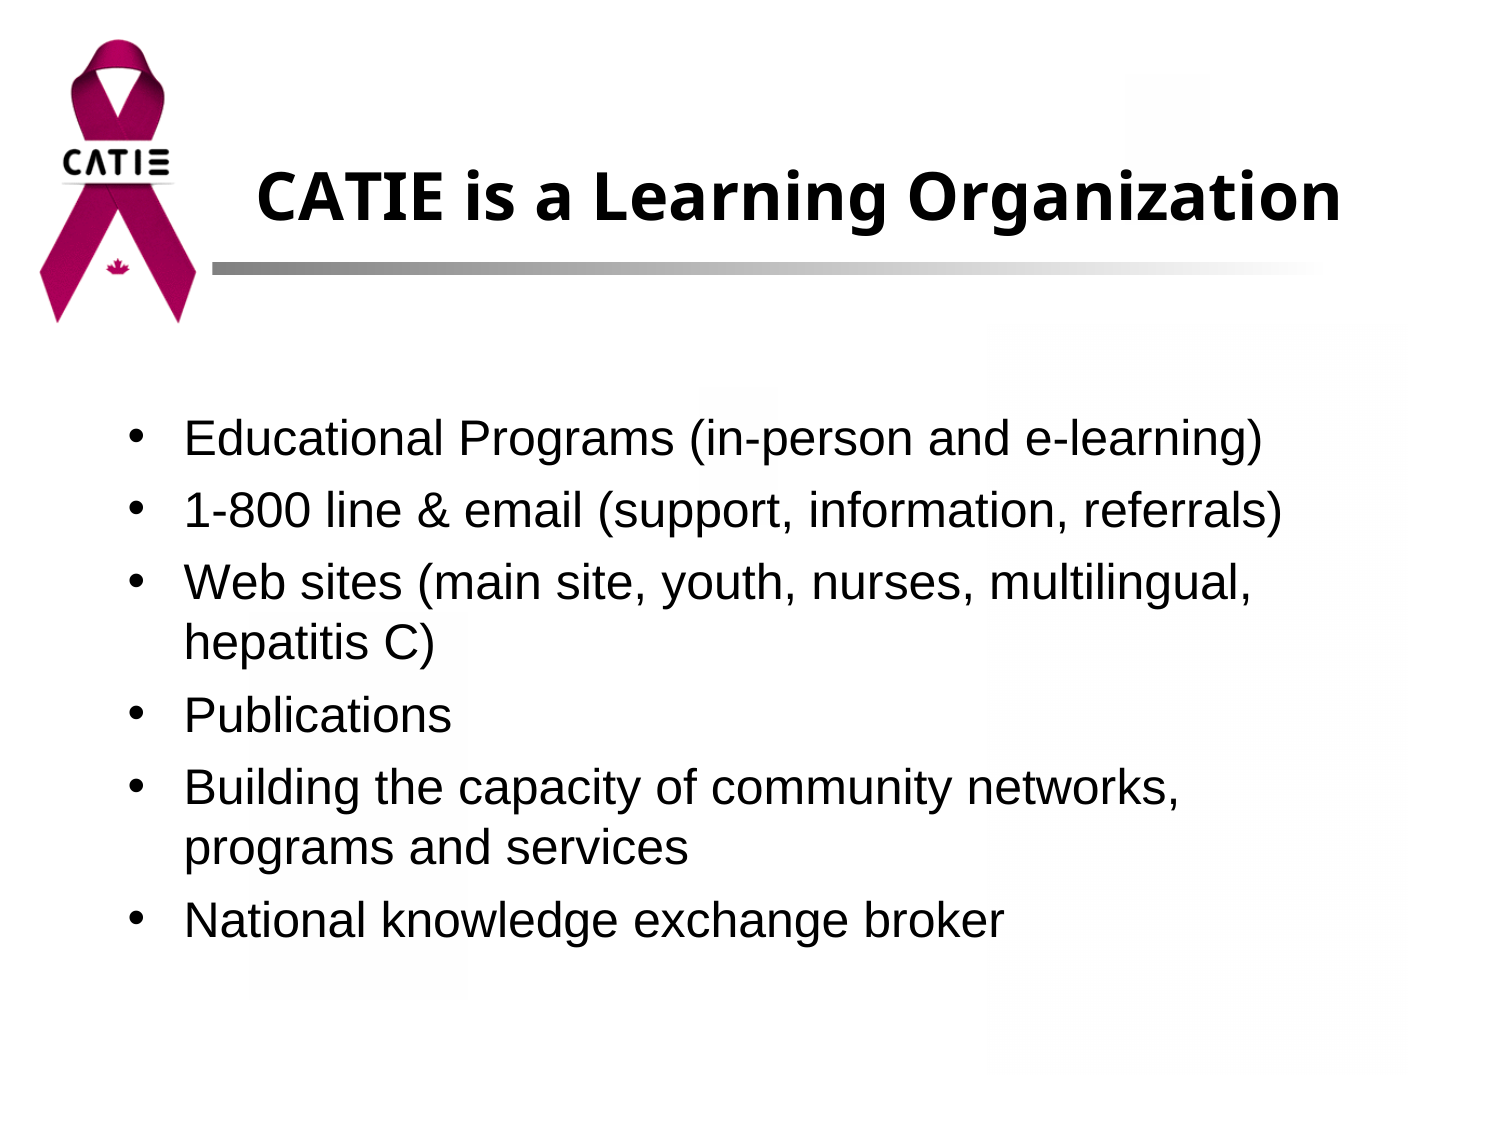

# CATIE is a Learning Organization
Educational Programs (in-person and e-learning)
1-800 line & email (support, information, referrals)
Web sites (main site, youth, nurses, multilingual, hepatitis C)
Publications
Building the capacity of community networks, programs and services
National knowledge exchange broker